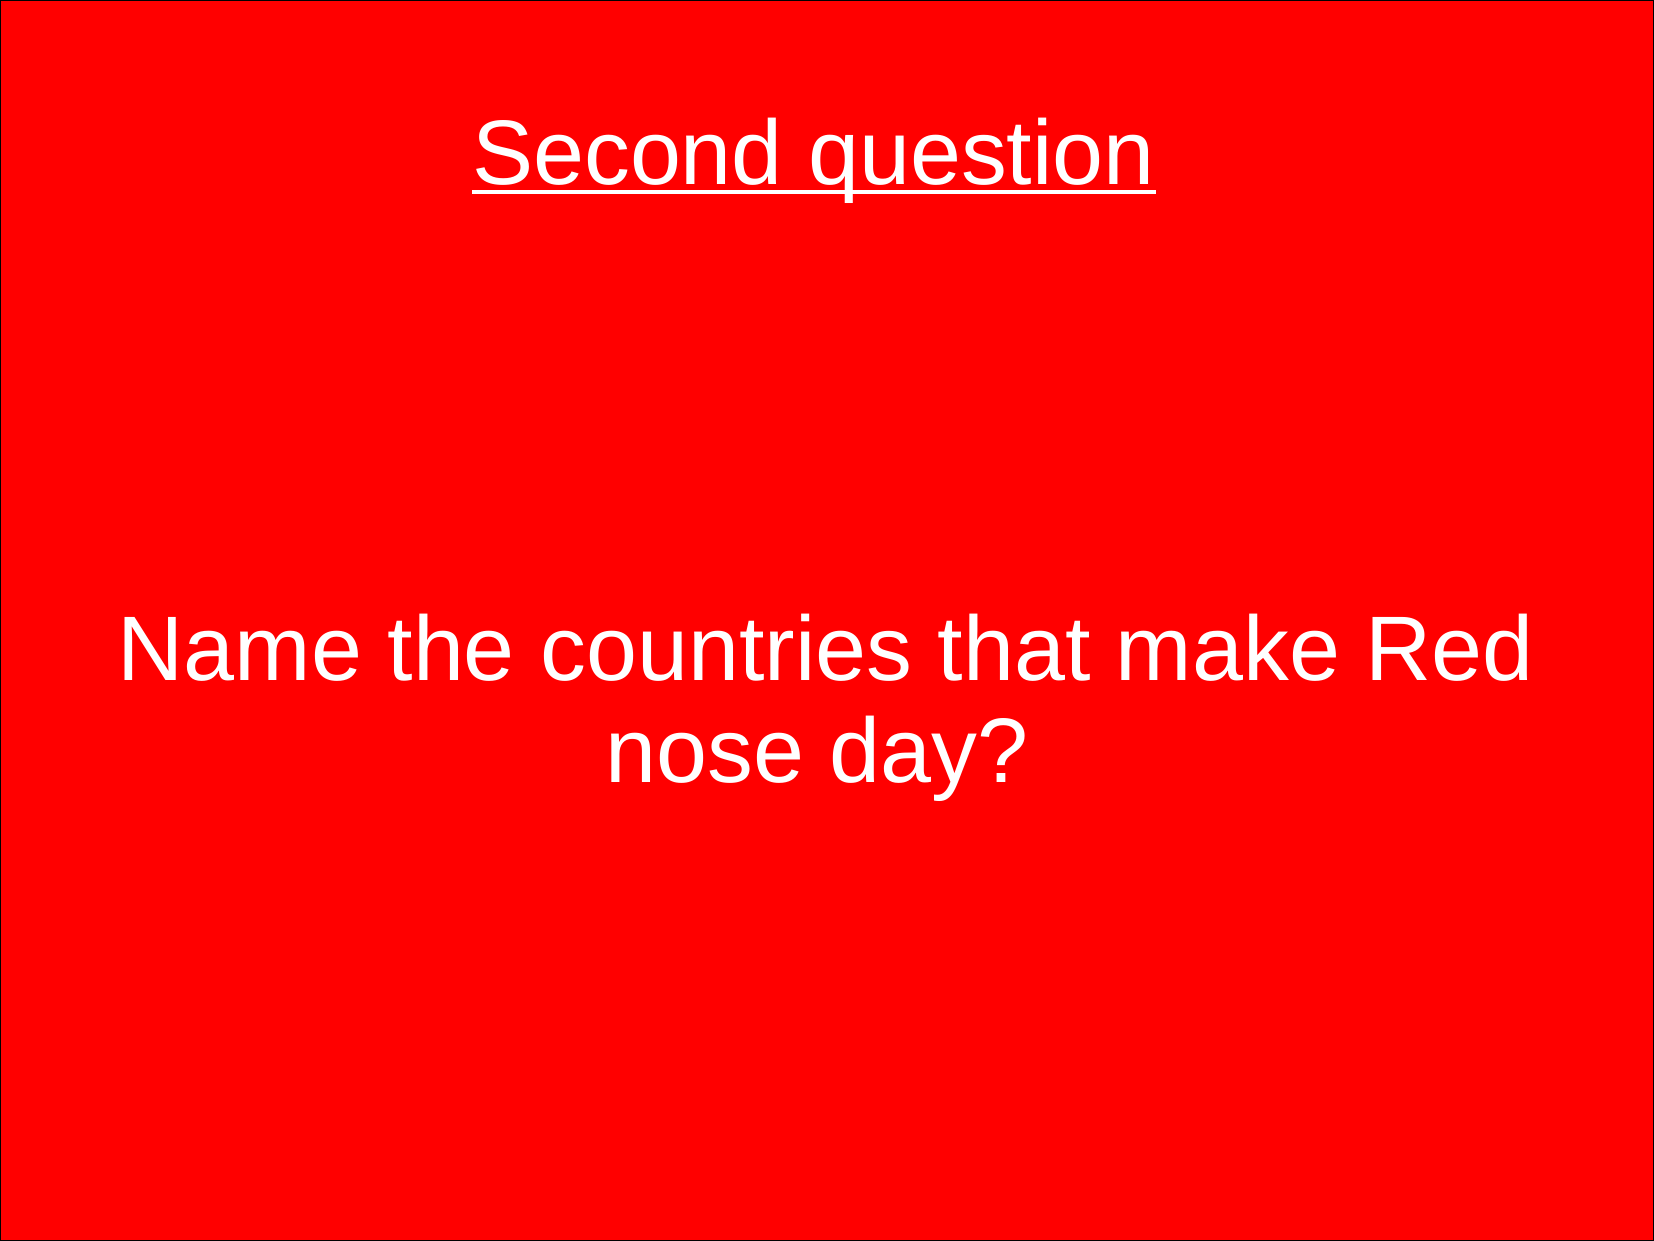

# Second question
Name the countries that make Red nose day?